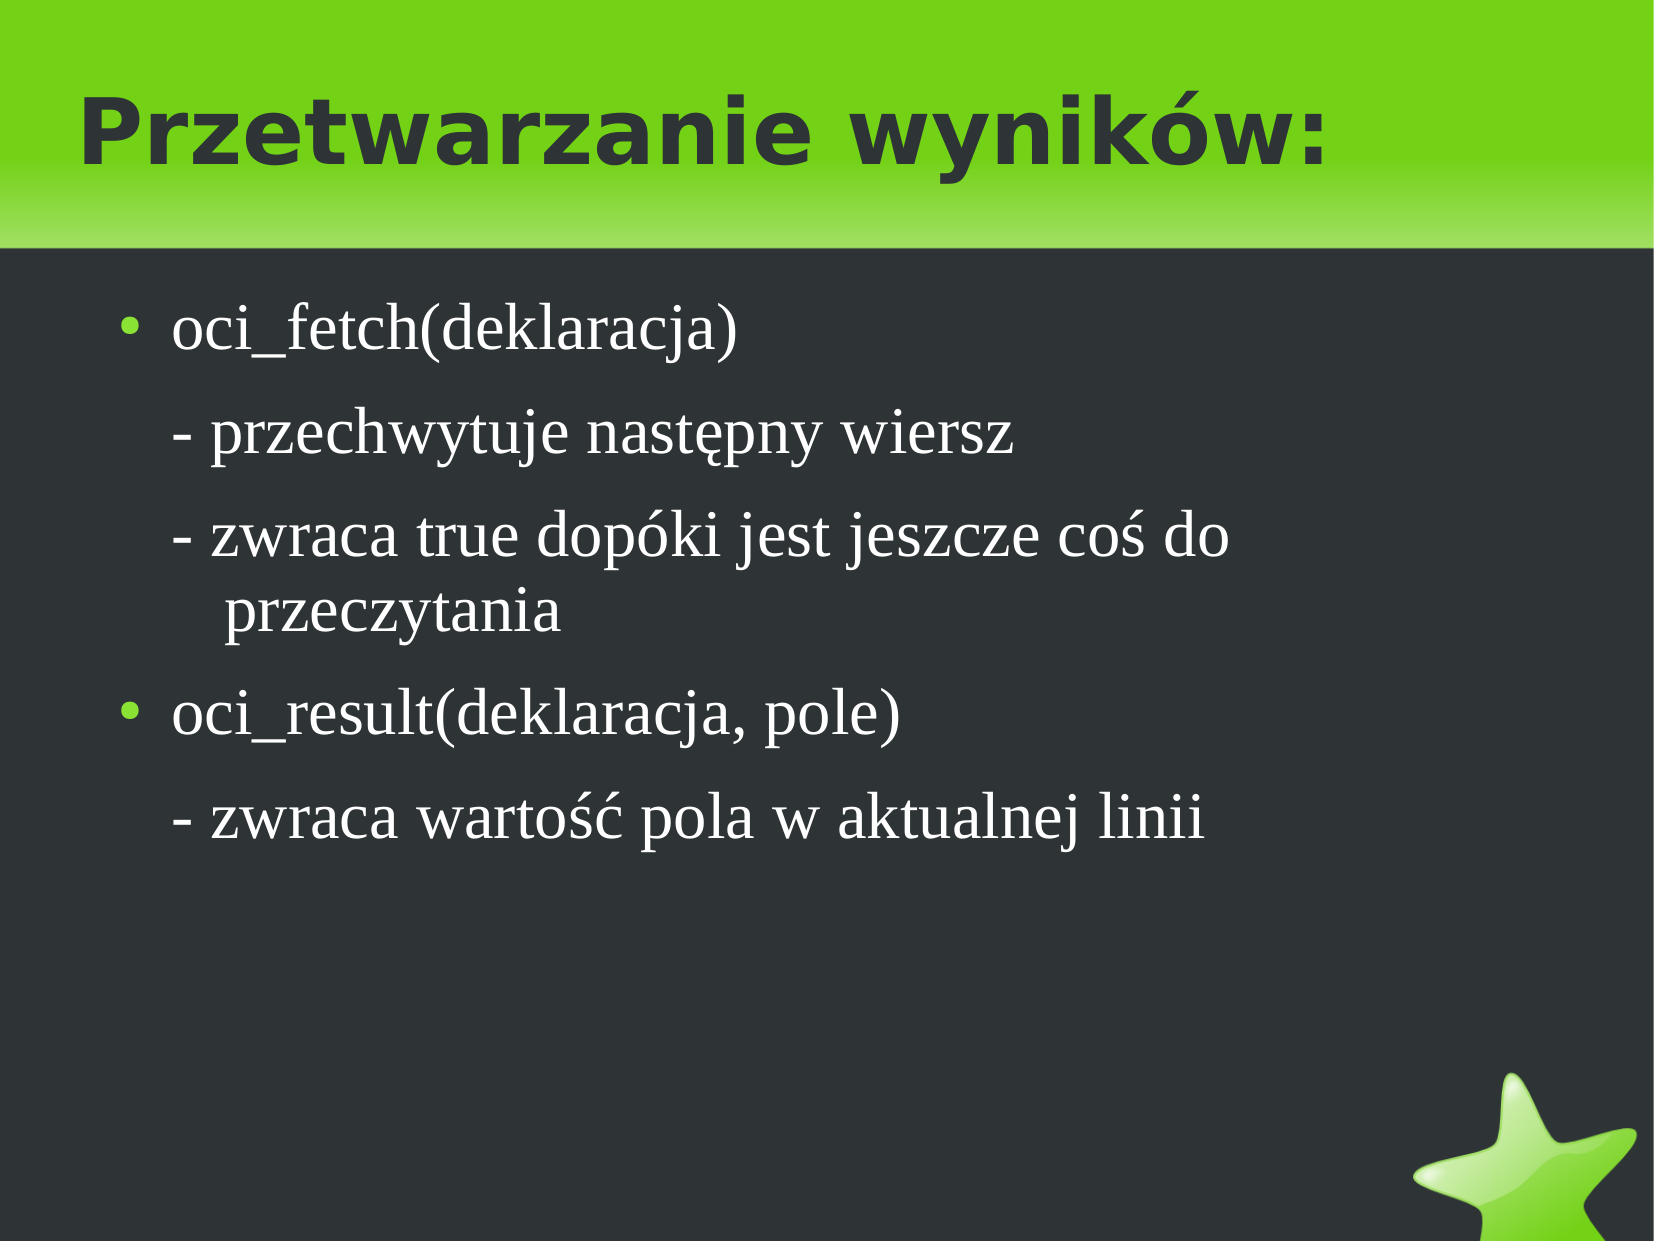

# Przetwarzanie wyników:
oci_fetch(deklaracja)
- przechwytuje następny wiersz
- zwraca true dopóki jest jeszcze coś do przeczytania
oci_result(deklaracja, pole)
- zwraca wartość pola w aktualnej linii